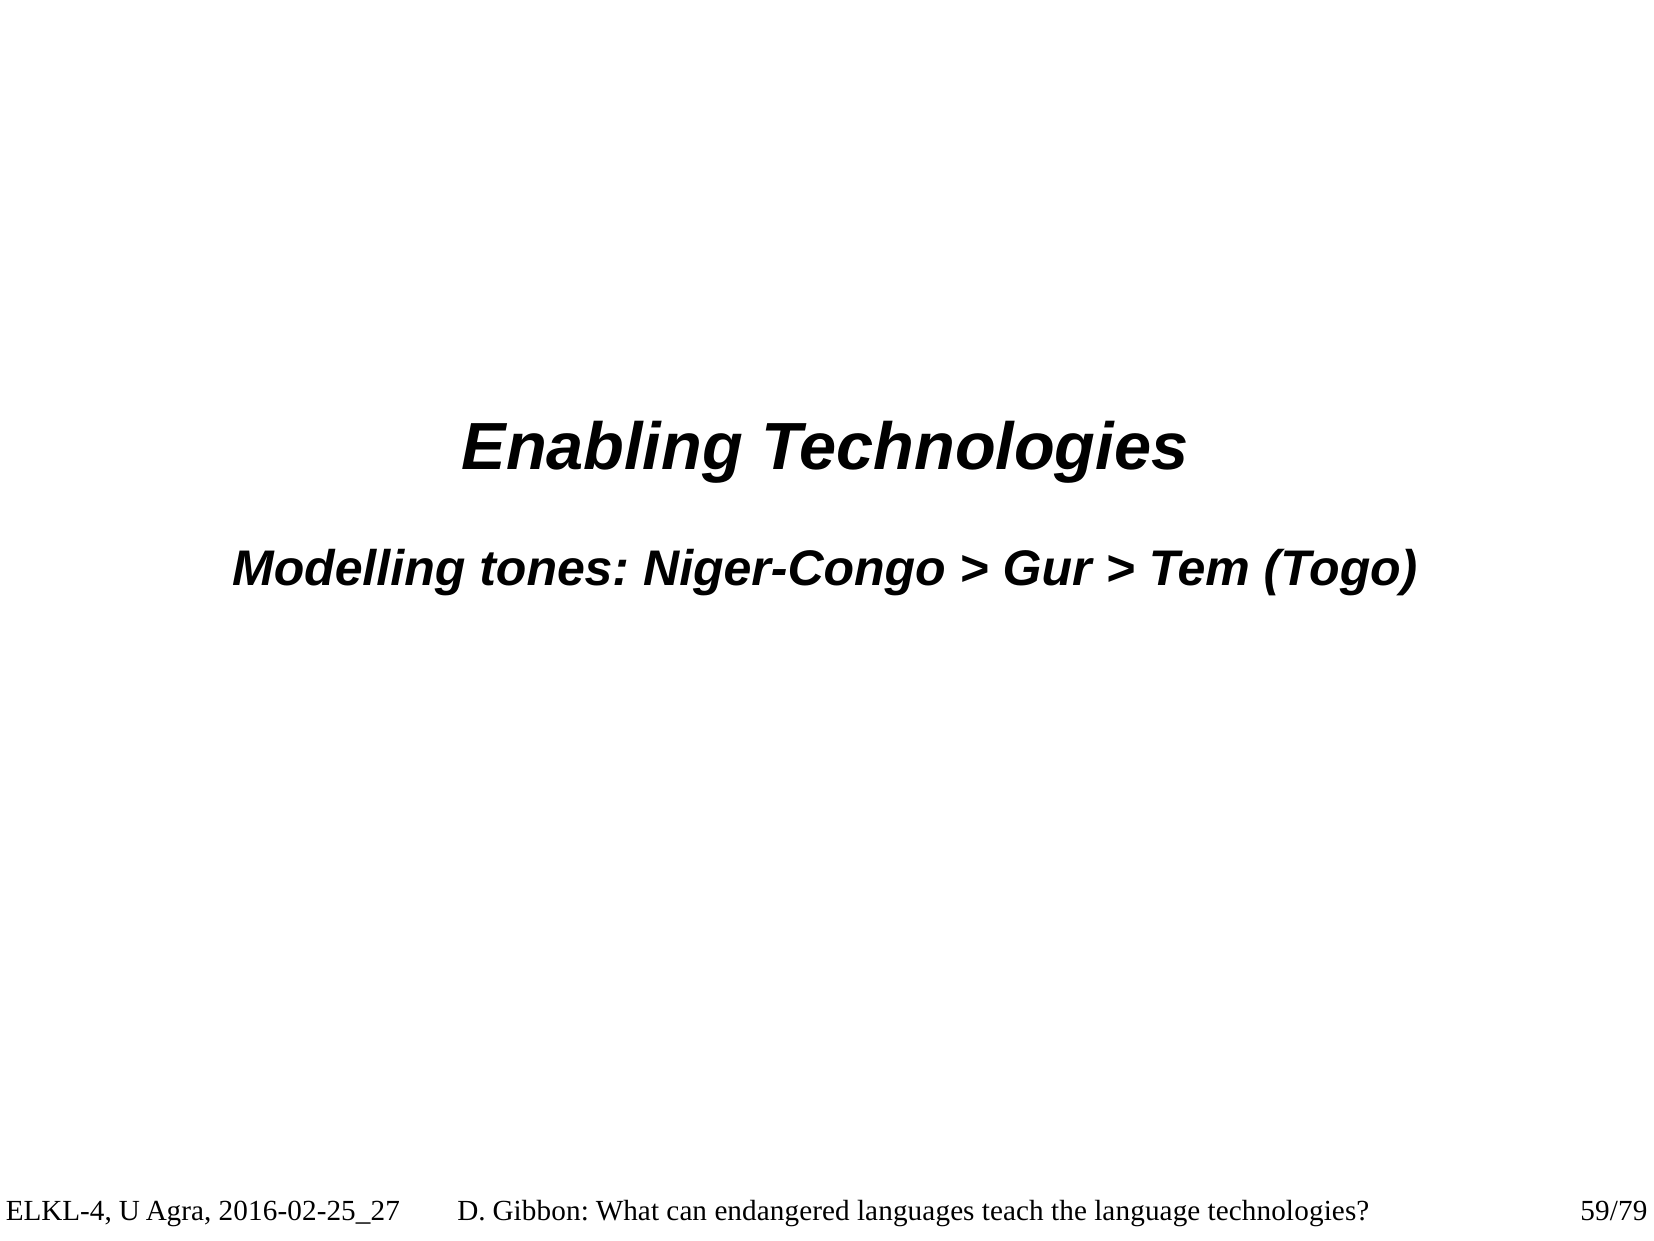

# Enabling Technologies Modelling tones: Niger-Congo > Gur > Tem (Togo)
ELKL-4, U Agra, 2016-02-25_27
D. Gibbon: What can endangered languages teach the language technologies?
59